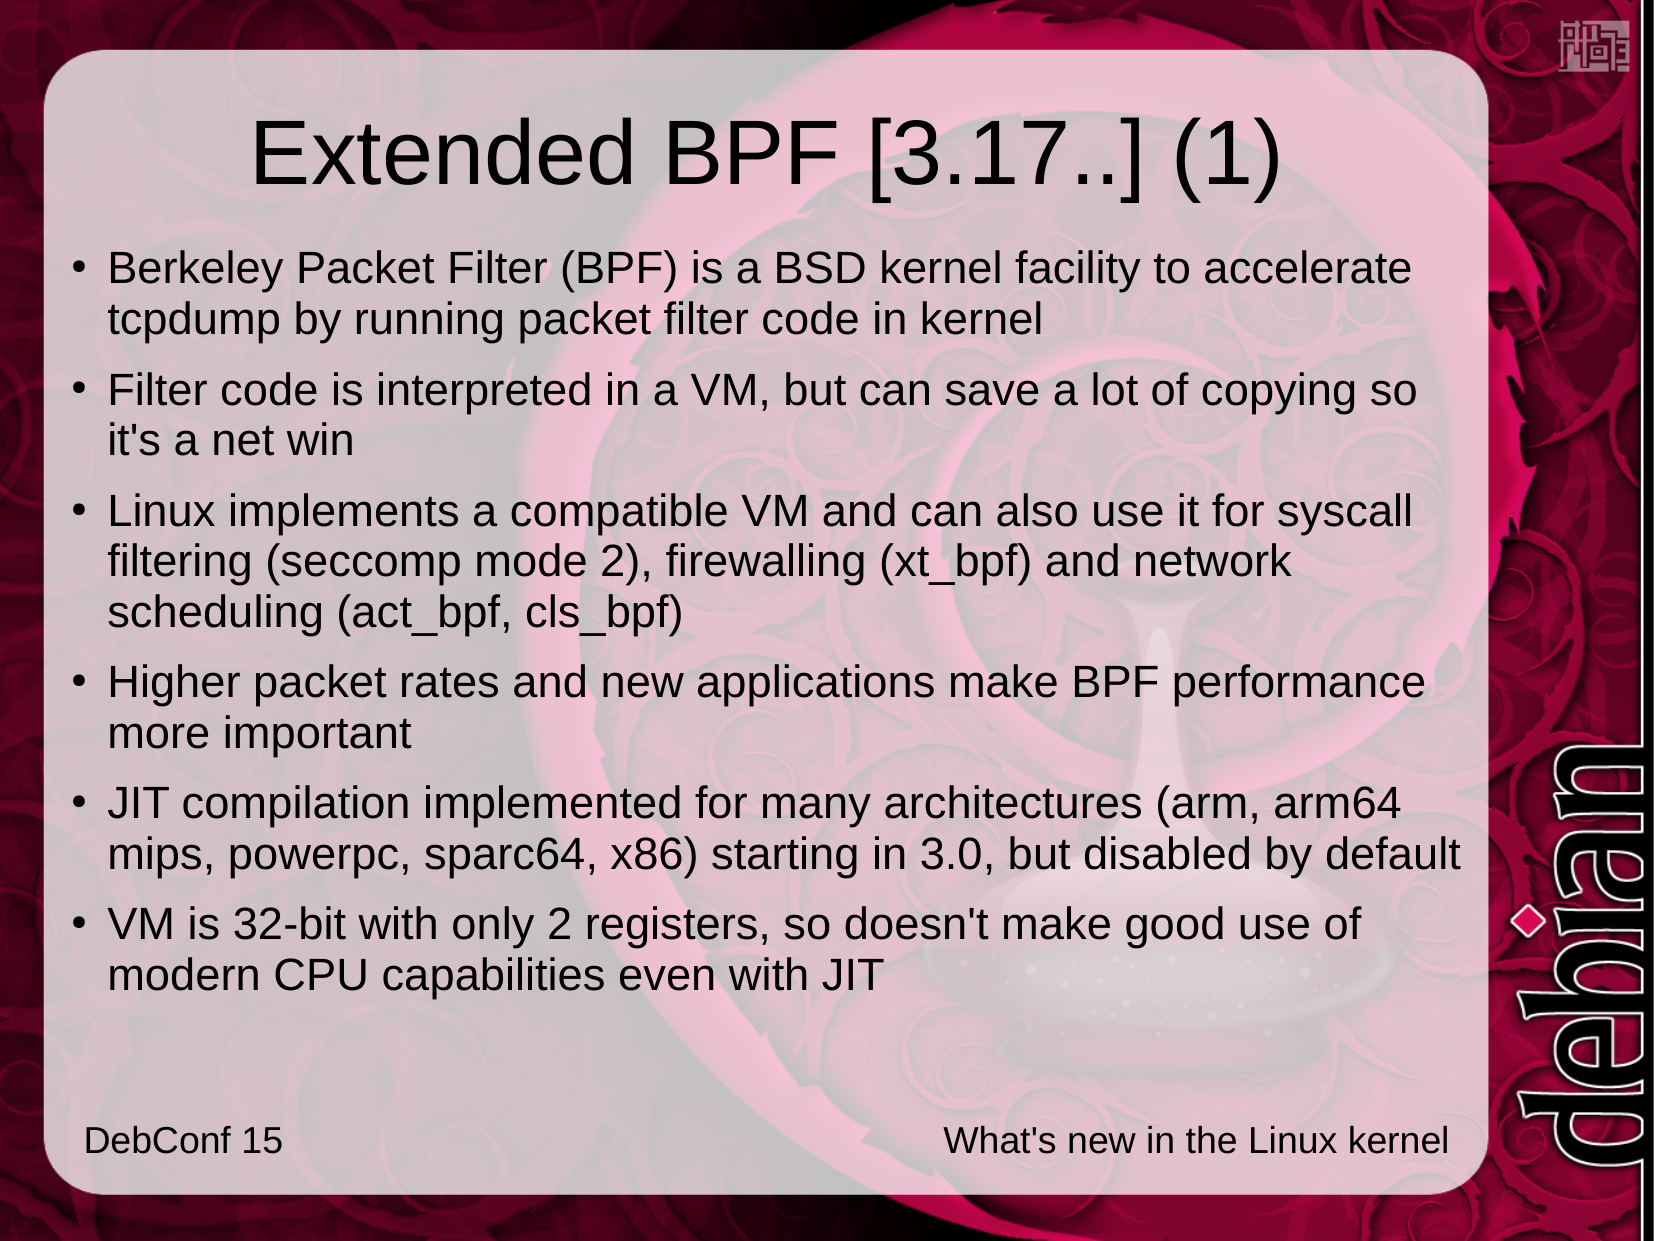

# Extended BPF [3.17..] (1)
Berkeley Packet Filter (BPF) is a BSD kernel facility to accelerate tcpdump by running packet filter code in kernel
Filter code is interpreted in a VM, but can save a lot of copying so it's a net win
Linux implements a compatible VM and can also use it for syscall filtering (seccomp mode 2), firewalling (xt_bpf) and network scheduling (act_bpf, cls_bpf)
Higher packet rates and new applications make BPF performance more important
JIT compilation implemented for many architectures (arm, arm64 mips, powerpc, sparc64, x86) starting in 3.0, but disabled by default
VM is 32-bit with only 2 registers, so doesn't make good use of modern CPU capabilities even with JIT
DebConf 15
What's new in the Linux kernel